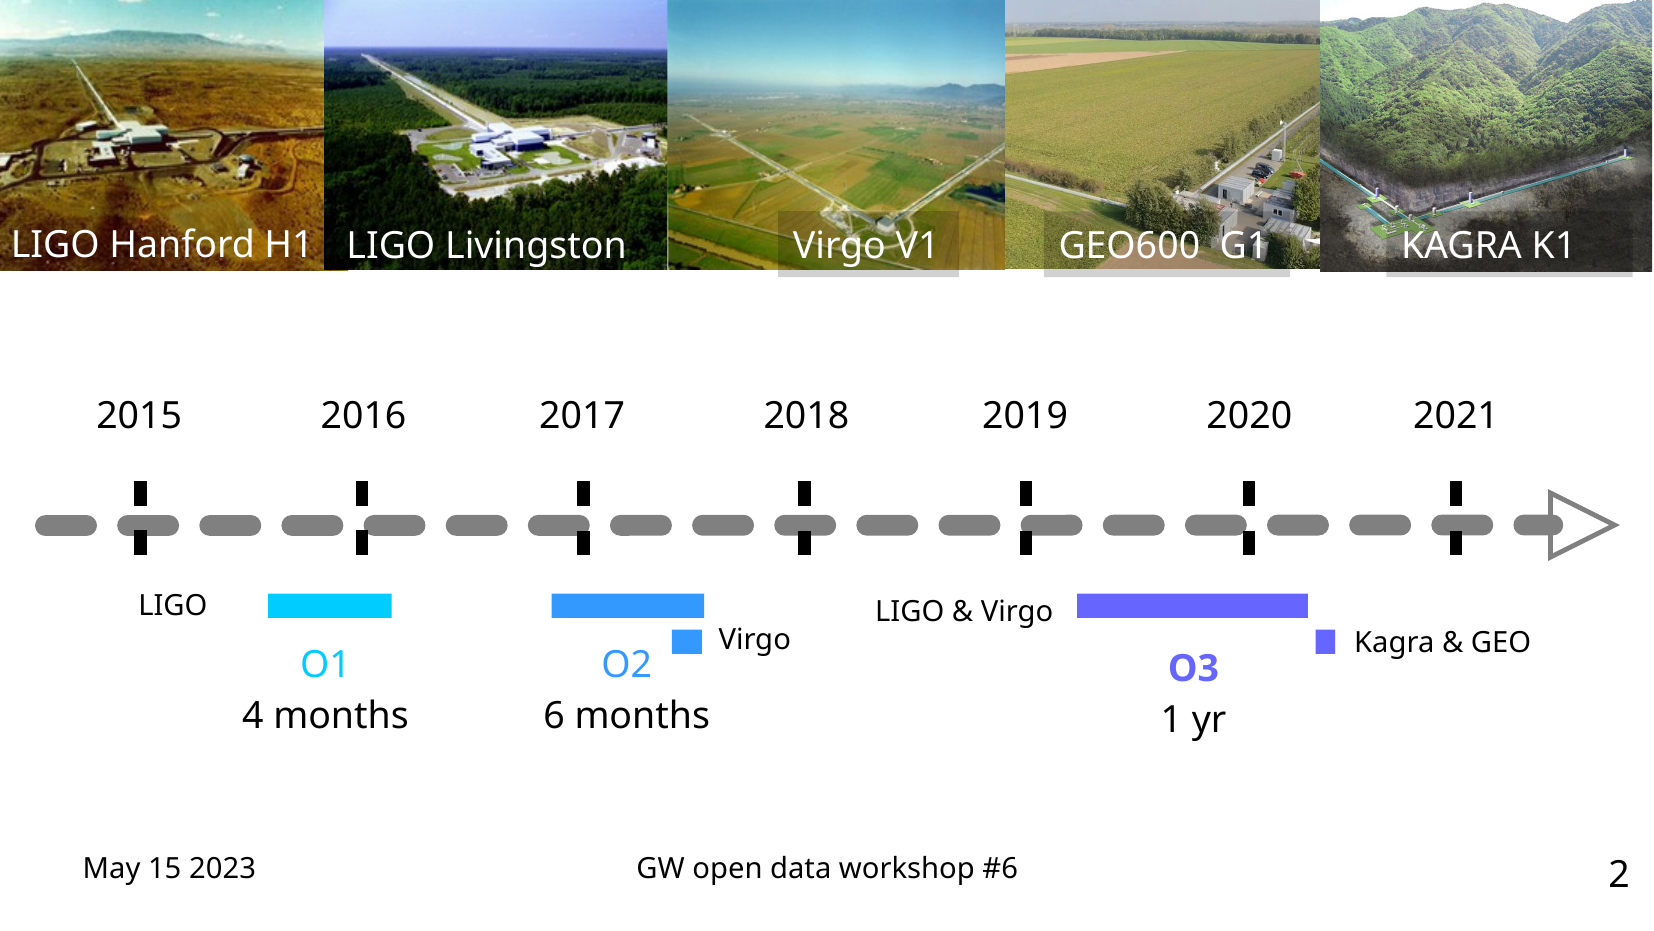

LIGO Hanford H1
Virgo V1
LIGO Livingston L1
GEO600 G1
KAGRA K1
2015
2016
2017
2018
2019
2020
2021
LIGO
LIGO & Virgo
Virgo
Kagra & GEO
O1
4 months
O2
6 months
O3
1 yr
May 15 2023
GW open data workshop #6
2